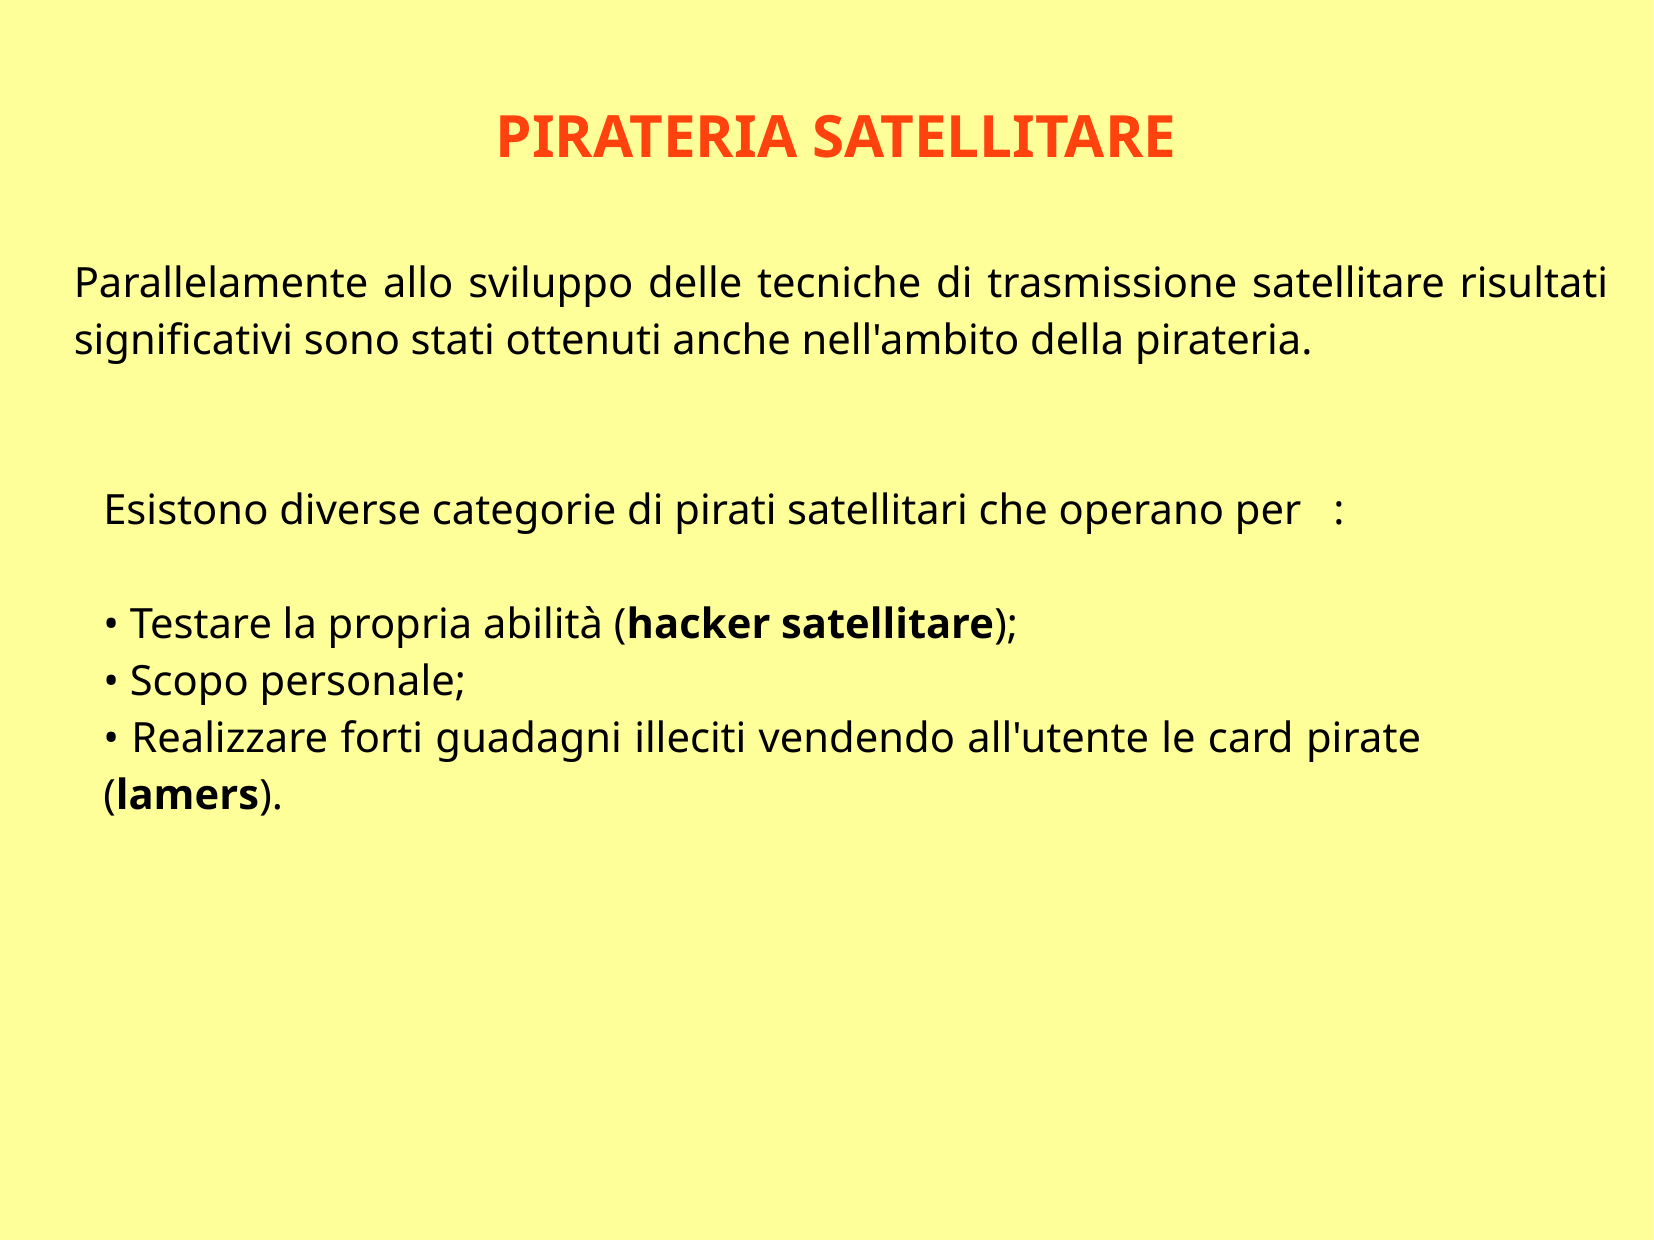

PIRATERIA SATELLITARE
Parallelamente allo sviluppo delle tecniche di trasmissione satellitare risultati significativi sono stati ottenuti anche nell'ambito della pirateria.
Esistono diverse categorie di pirati satellitari che operano per :
• Testare la propria abilità (hacker satellitare);
• Scopo personale;
• Realizzare forti guadagni illeciti vendendo all'utente le card pirate (lamers).